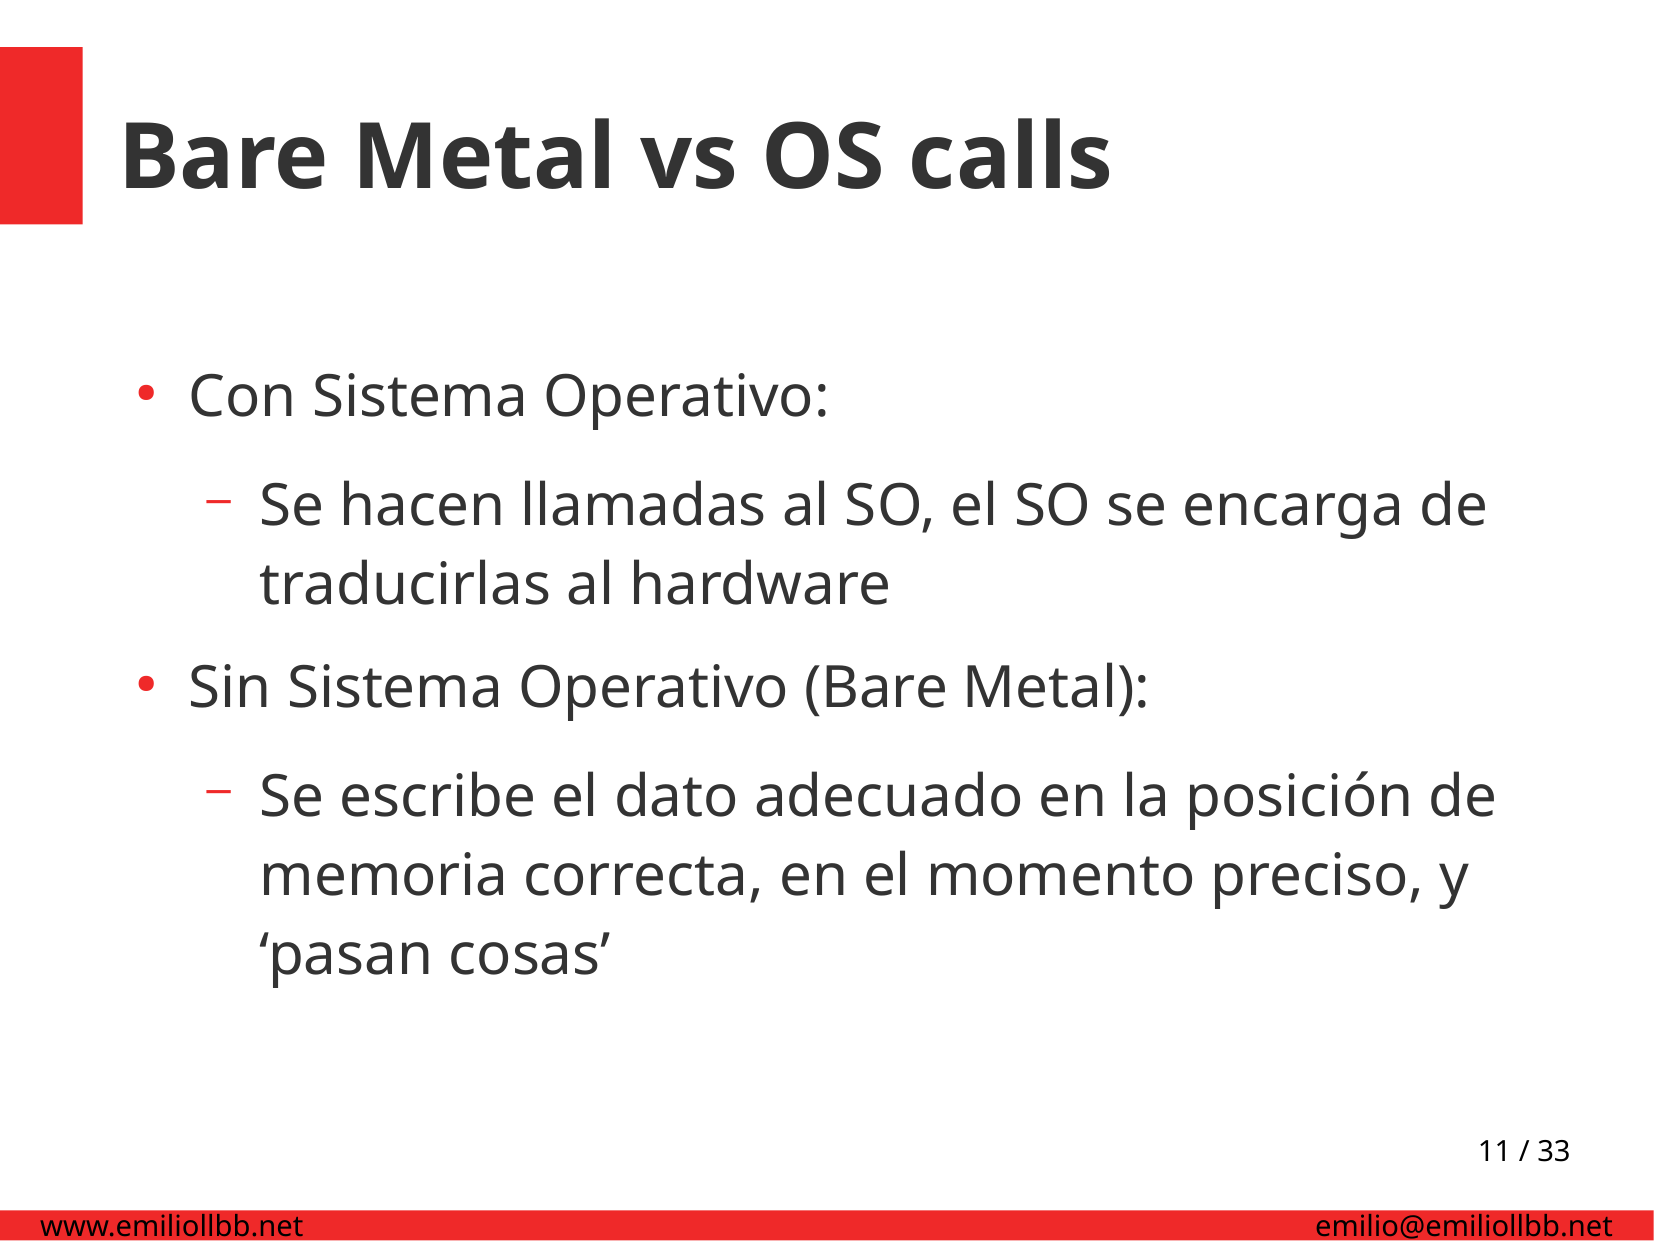

# Bare Metal vs OS calls
Con Sistema Operativo:
Se hacen llamadas al SO, el SO se encarga de traducirlas al hardware
Sin Sistema Operativo (Bare Metal):
Se escribe el dato adecuado en la posición de memoria correcta, en el momento preciso, y ‘pasan cosas’
11